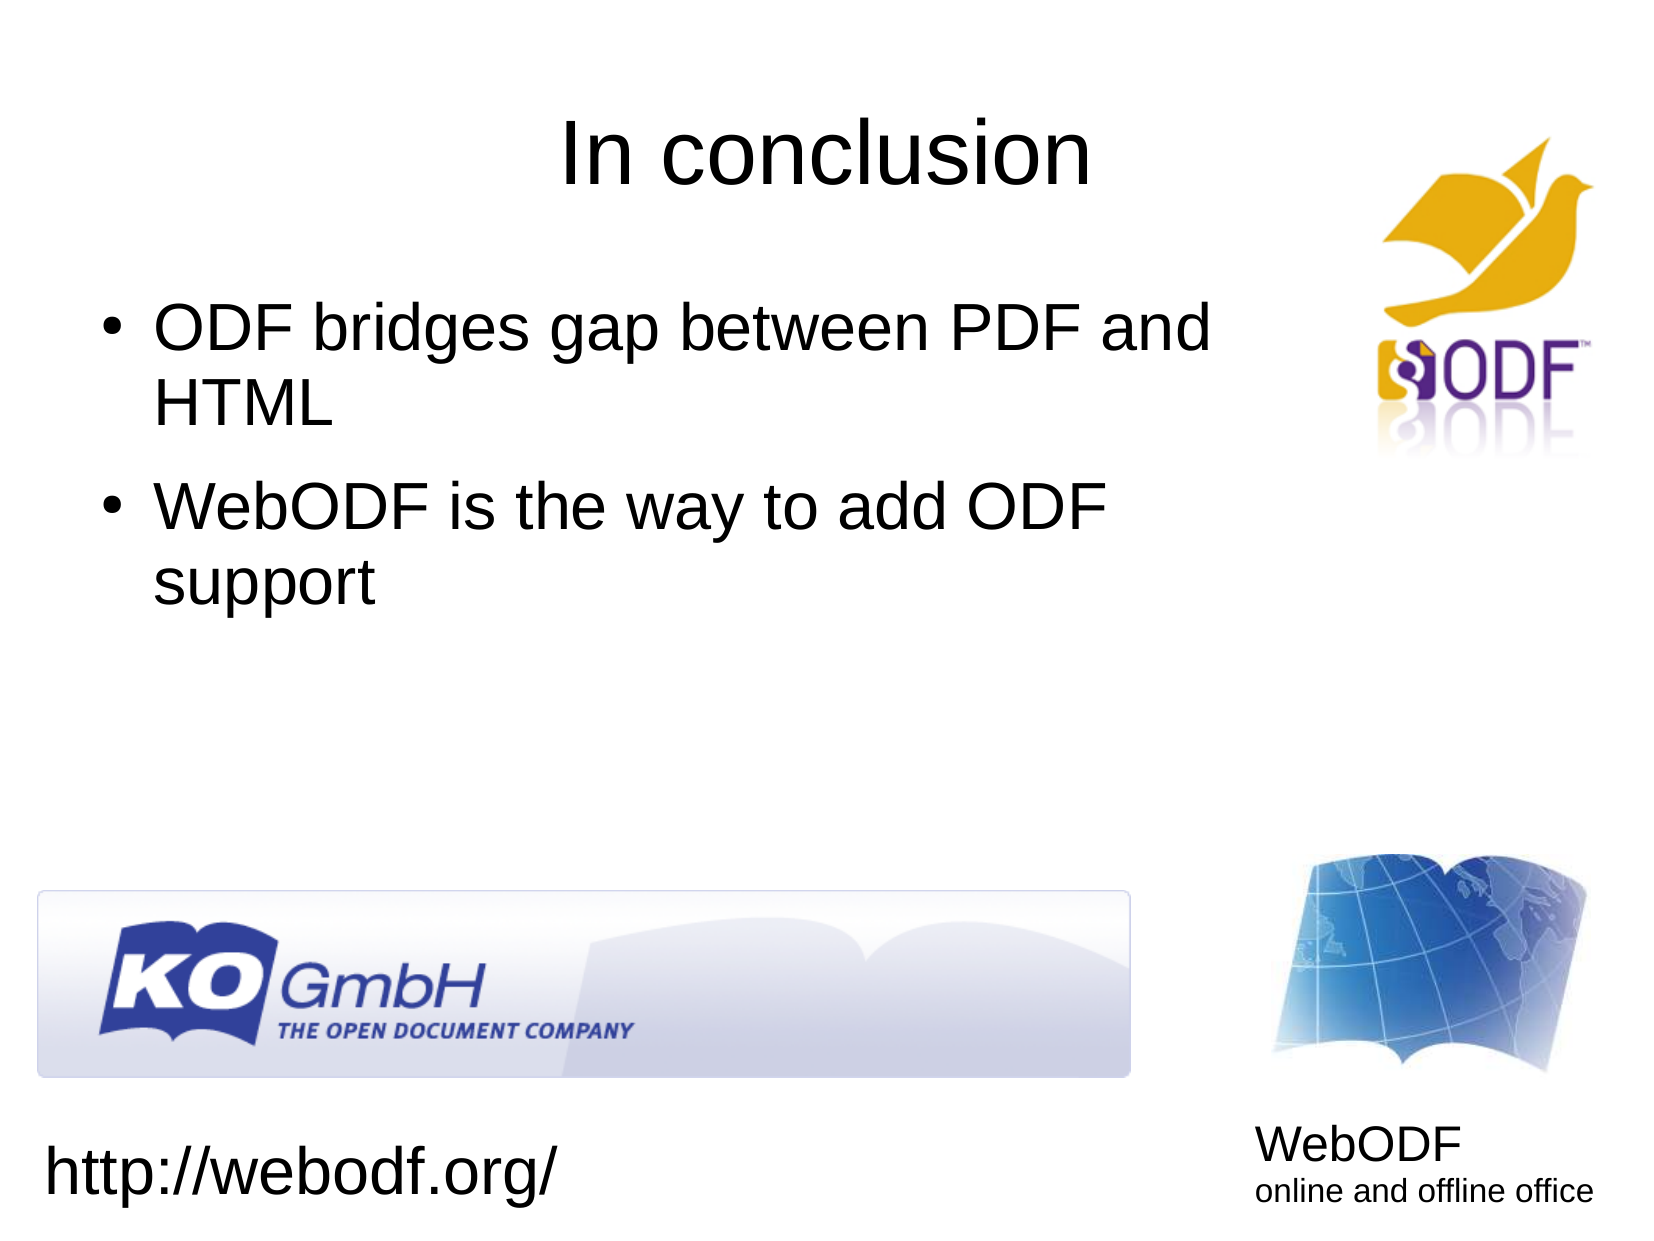

# In conclusion
ODF bridges gap between PDF and HTML
WebODF is the way to add ODF support
WebODF
online and offline office
http://webodf.org/